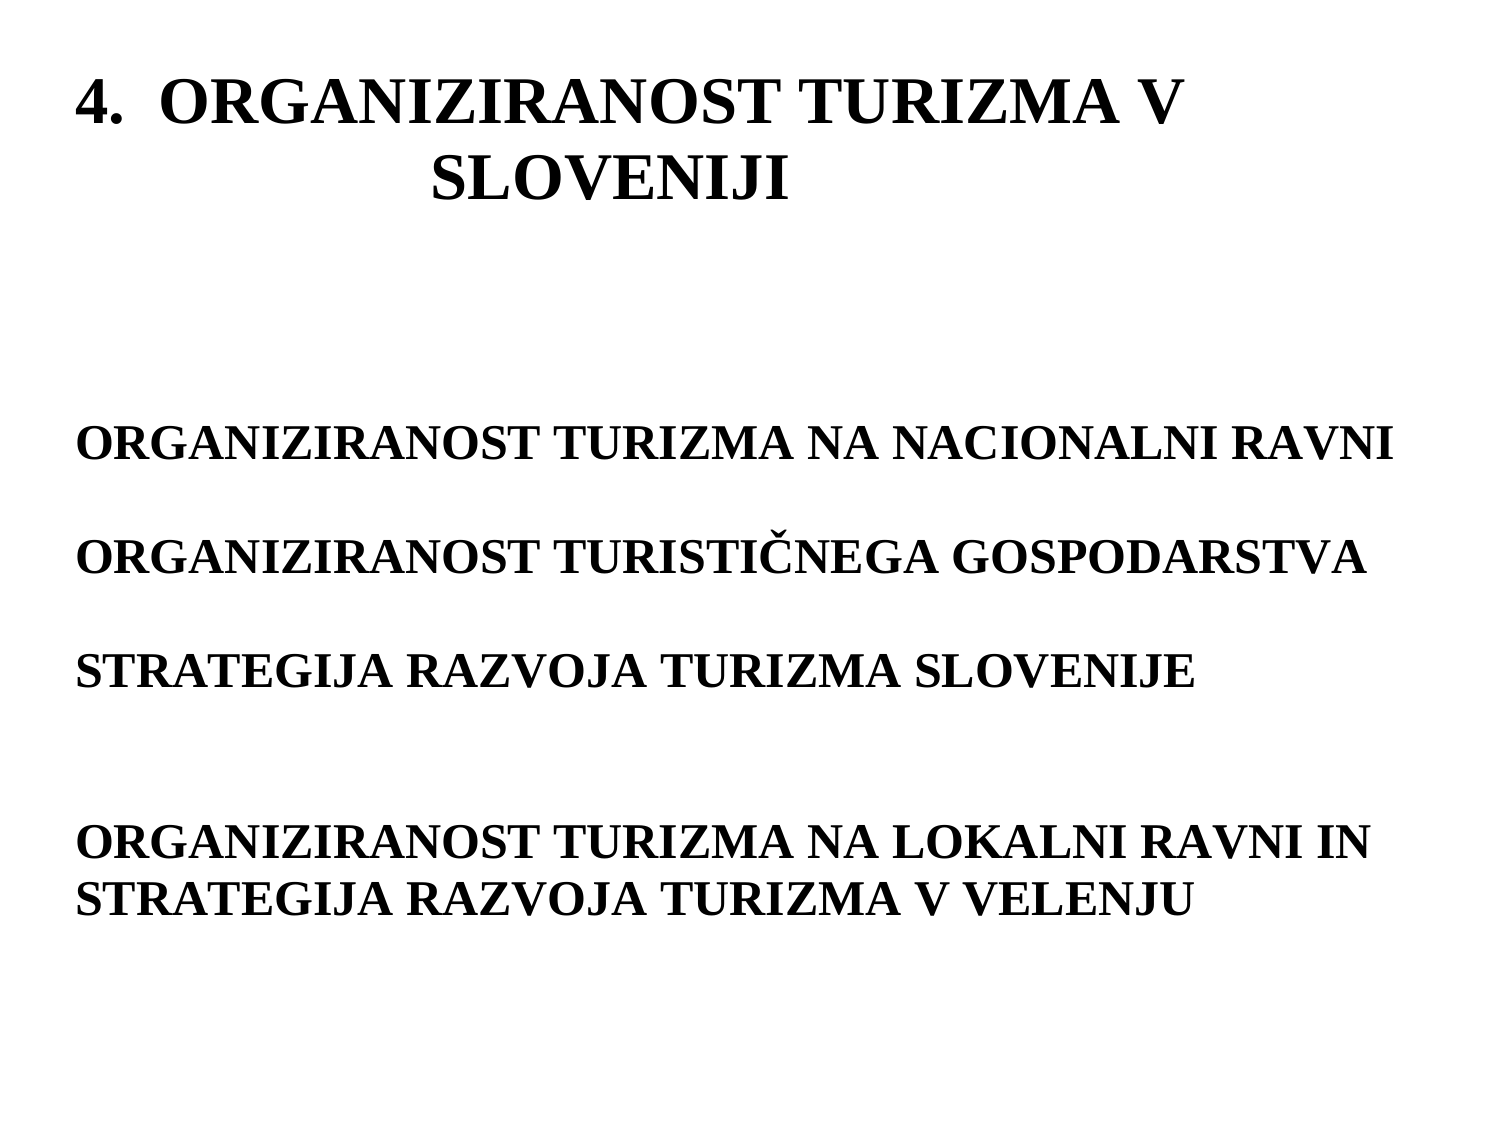

# 4. ORGANIZIRANOST TURIZMA V 						SLOVENIJI
ORGANIZIRANOST TURIZMA NA NACIONALNI RAVNI
ORGANIZIRANOST TURISTIČNEGA GOSPODARSTVA
STRATEGIJA RAZVOJA TURIZMA SLOVENIJE
ORGANIZIRANOST TURIZMA NA LOKALNI RAVNI IN STRATEGIJA RAZVOJA TURIZMA V VELENJU